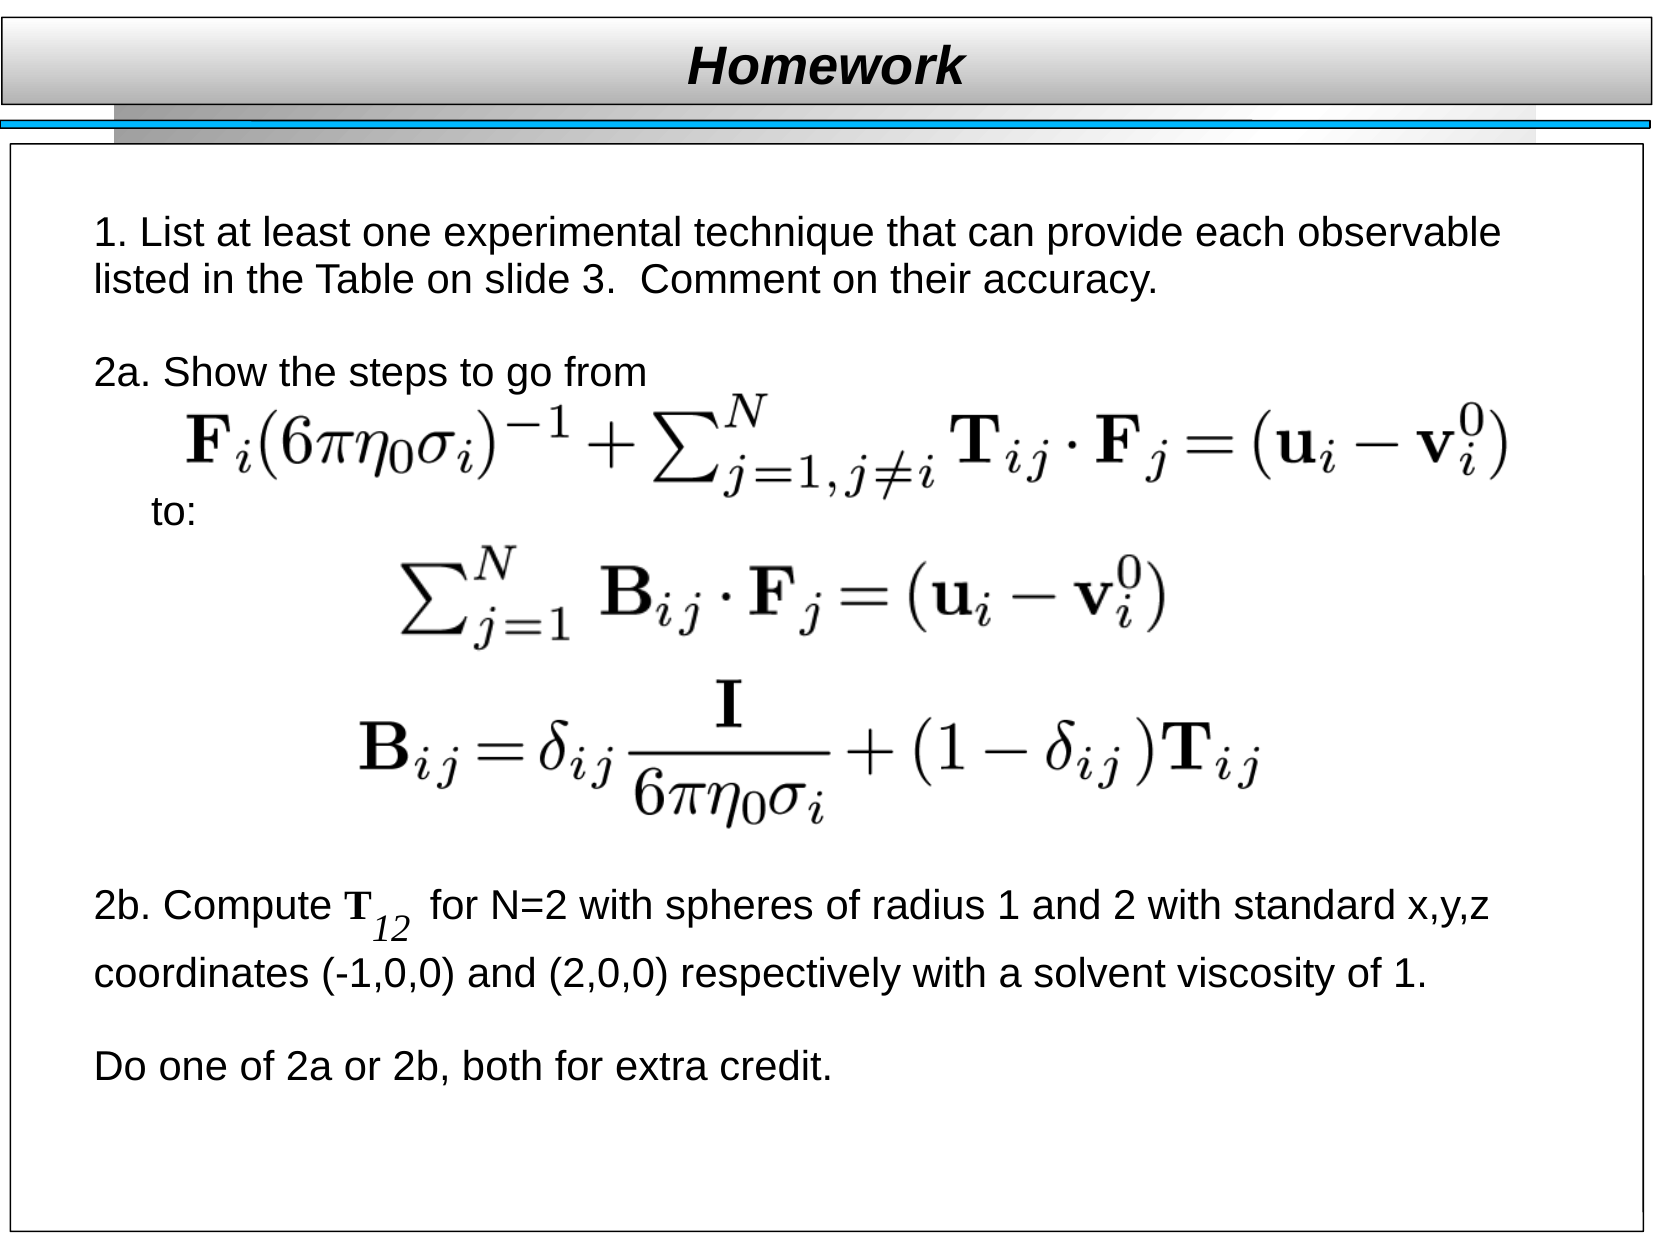

Homework
1. List at least one experimental technique that can provide each observable listed in the Table on slide 3. Comment on their accuracy.
2a. Show the steps to go from
 to:
2b. Compute T12 for N=2 with spheres of radius 1 and 2 with standard x,y,z coordinates (-1,0,0) and (2,0,0) respectively with a solvent viscosity of 1.
Do one of 2a or 2b, both for extra credit.